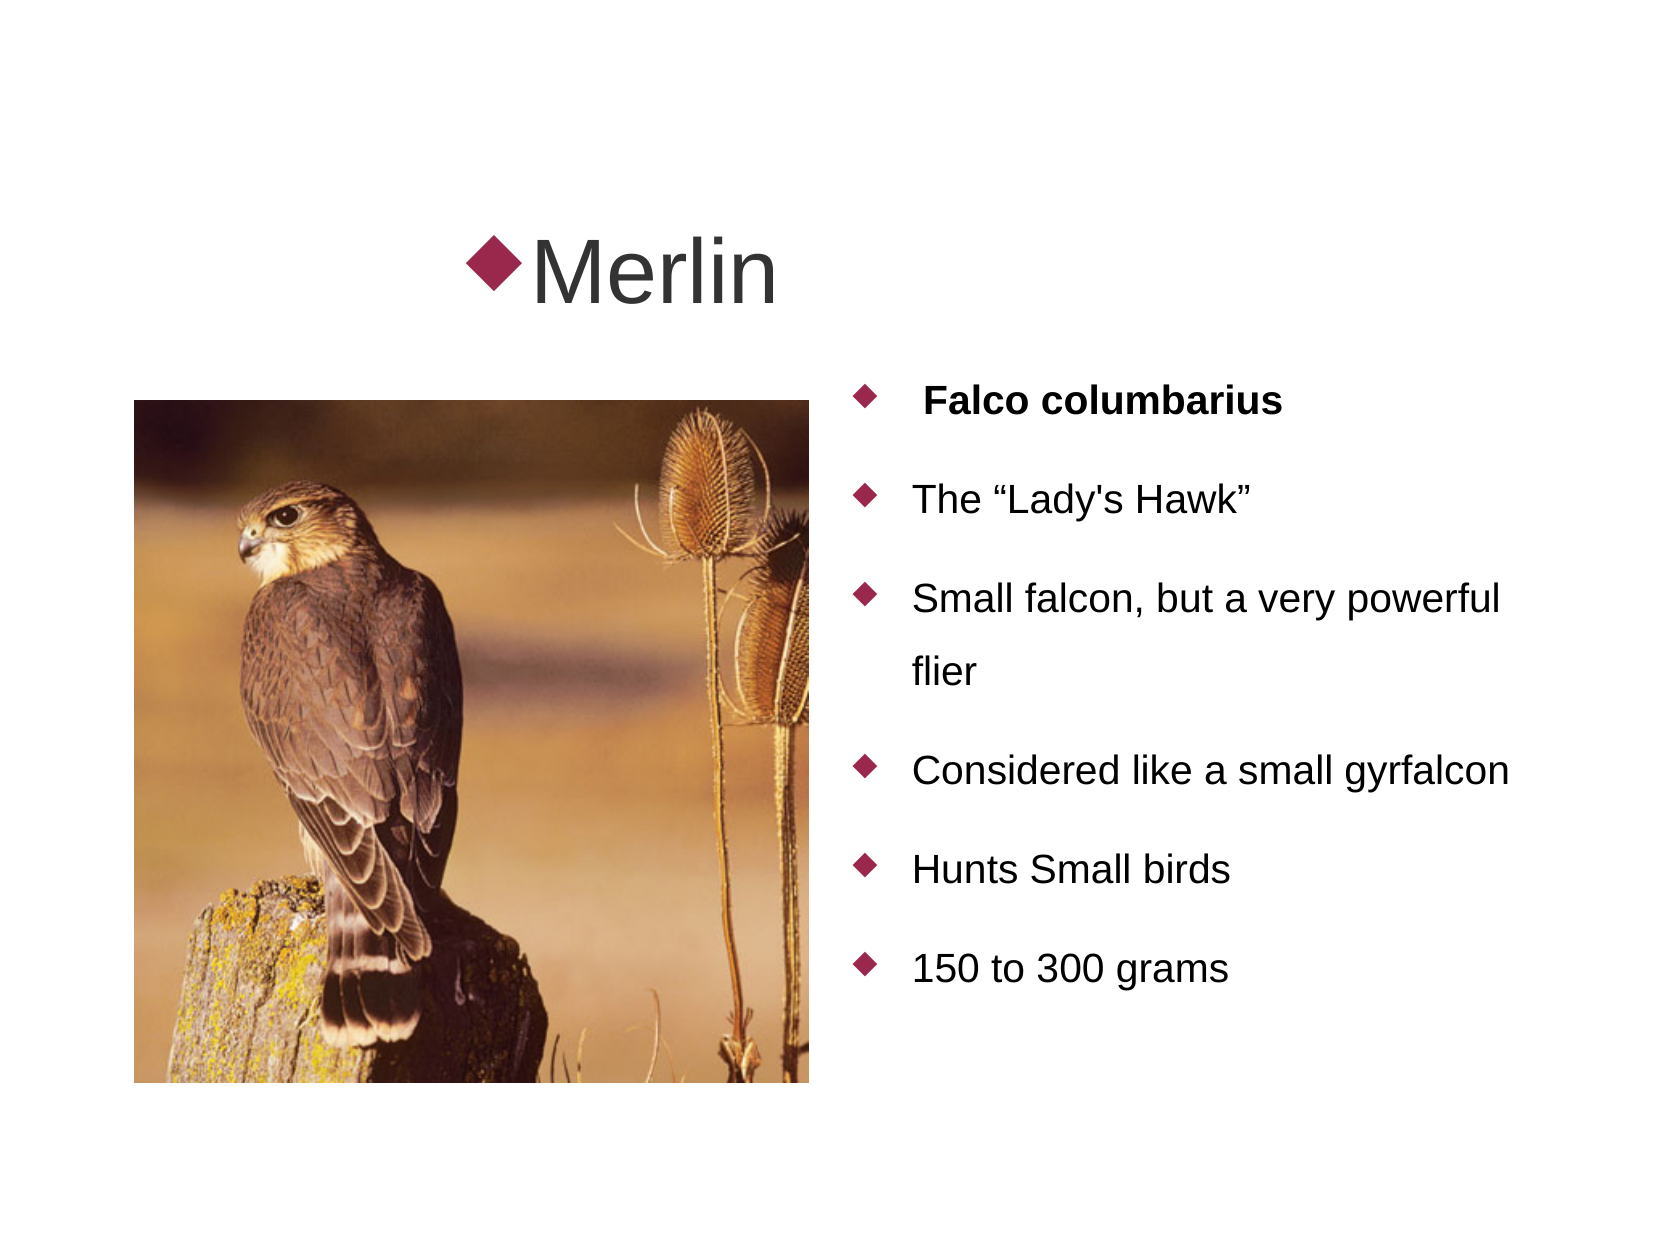

# Merlin
 Falco columbarius
The “Lady's Hawk”
Small falcon, but a very powerful flier
Considered like a small gyrfalcon
Hunts Small birds
150 to 300 grams